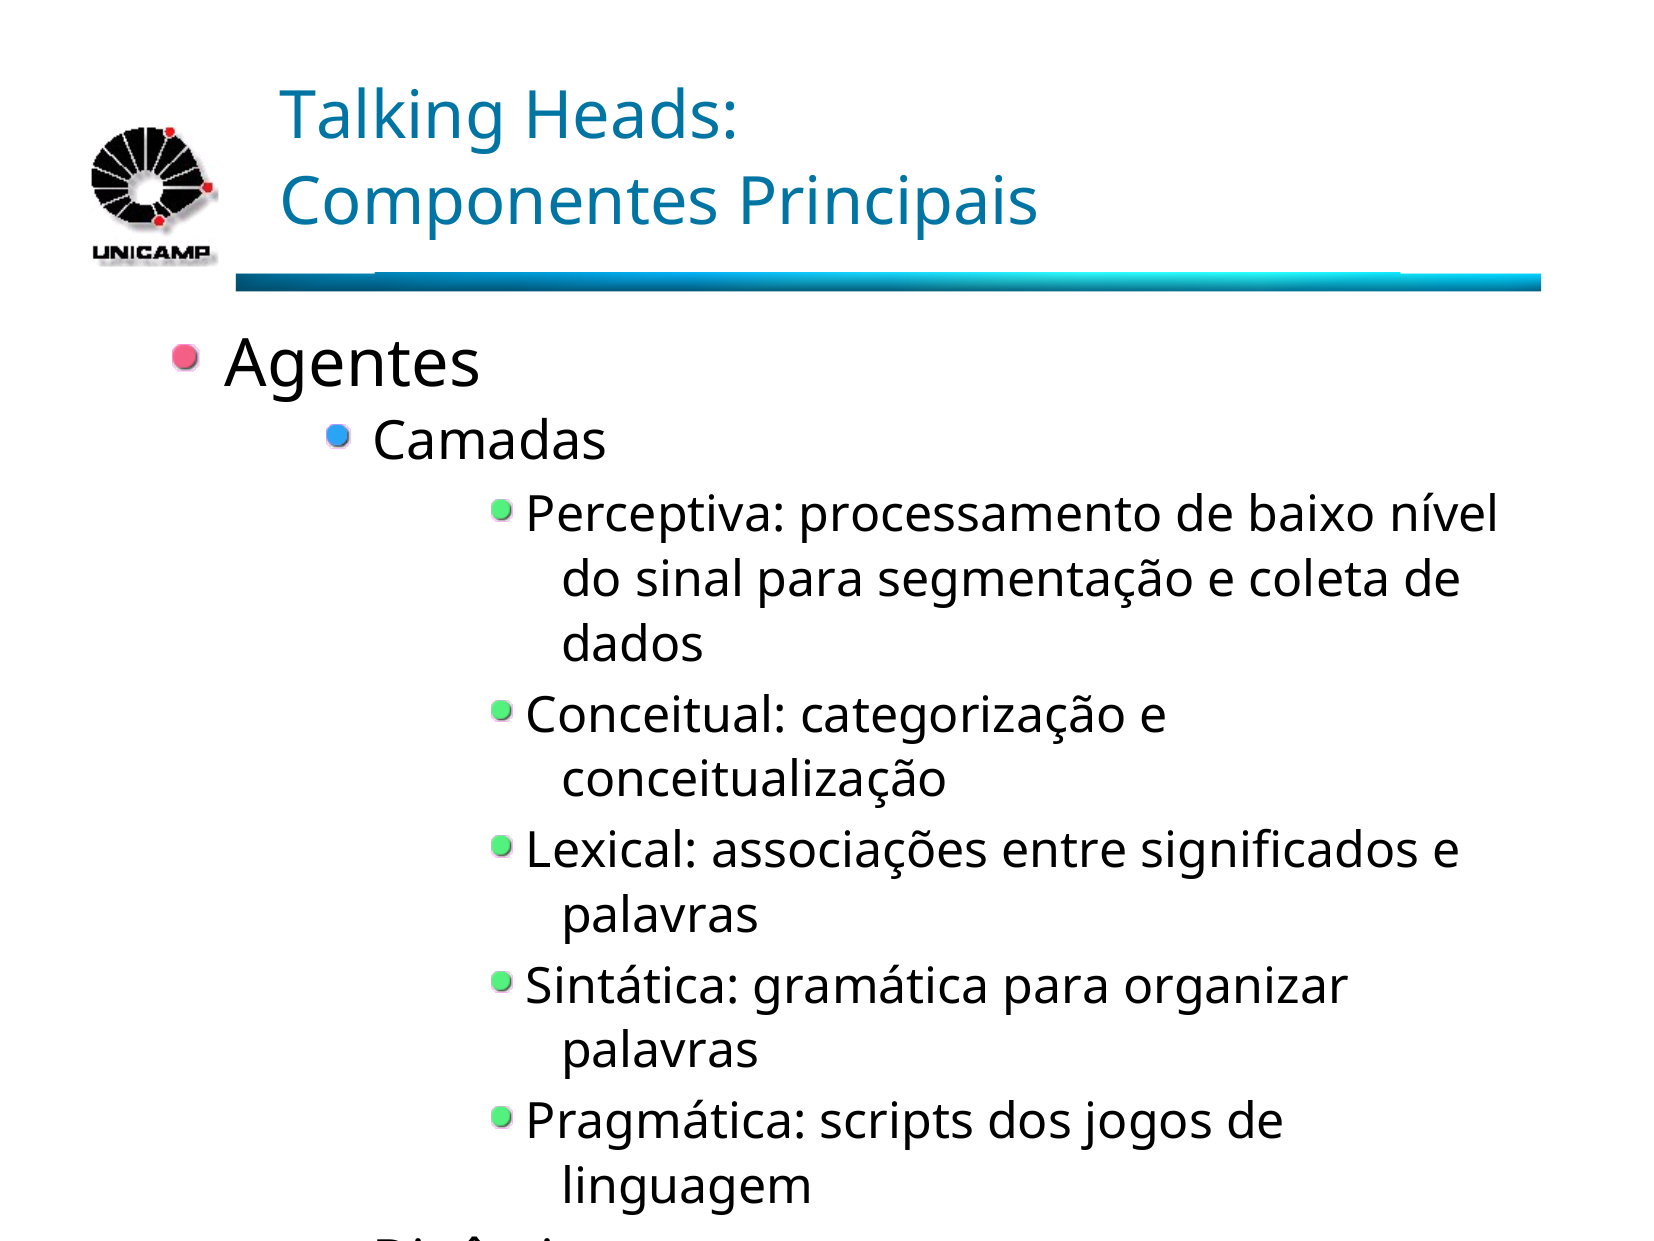

# Talking Heads: Componentes Principais
Agentes
Camadas
Perceptiva: processamento de baixo nível do sinal para segmentação e coleta de dados
Conceitual: categorização e conceitualização
Lexical: associações entre significados e palavras
Sintática: gramática para organizar palavras
Pragmática: scripts dos jogos de linguagem
Dinâmicas
Internas ao agente (ontologia, léxicos, gramática)
Externa aos agentes (palavras e gramática)